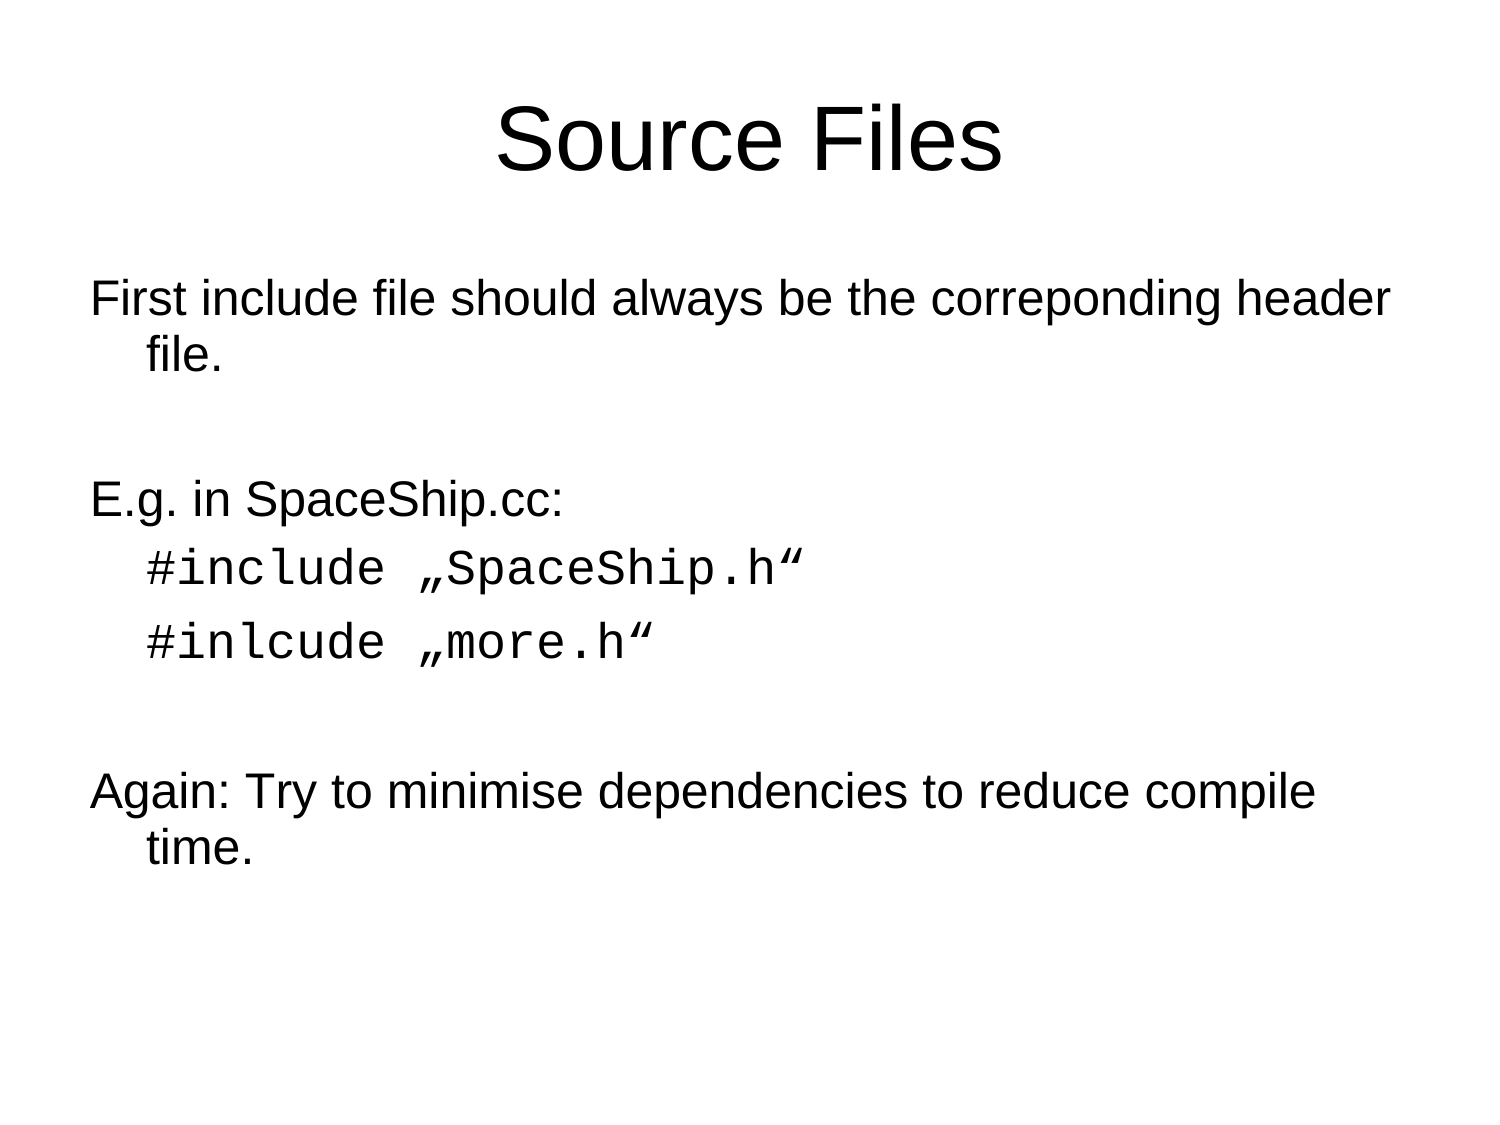

# Source Files
First include file should always be the correponding header file.
E.g. in SpaceShip.cc:
	#include „SpaceShip.h“
	#inlcude „more.h“
Again: Try to minimise dependencies to reduce compile time.